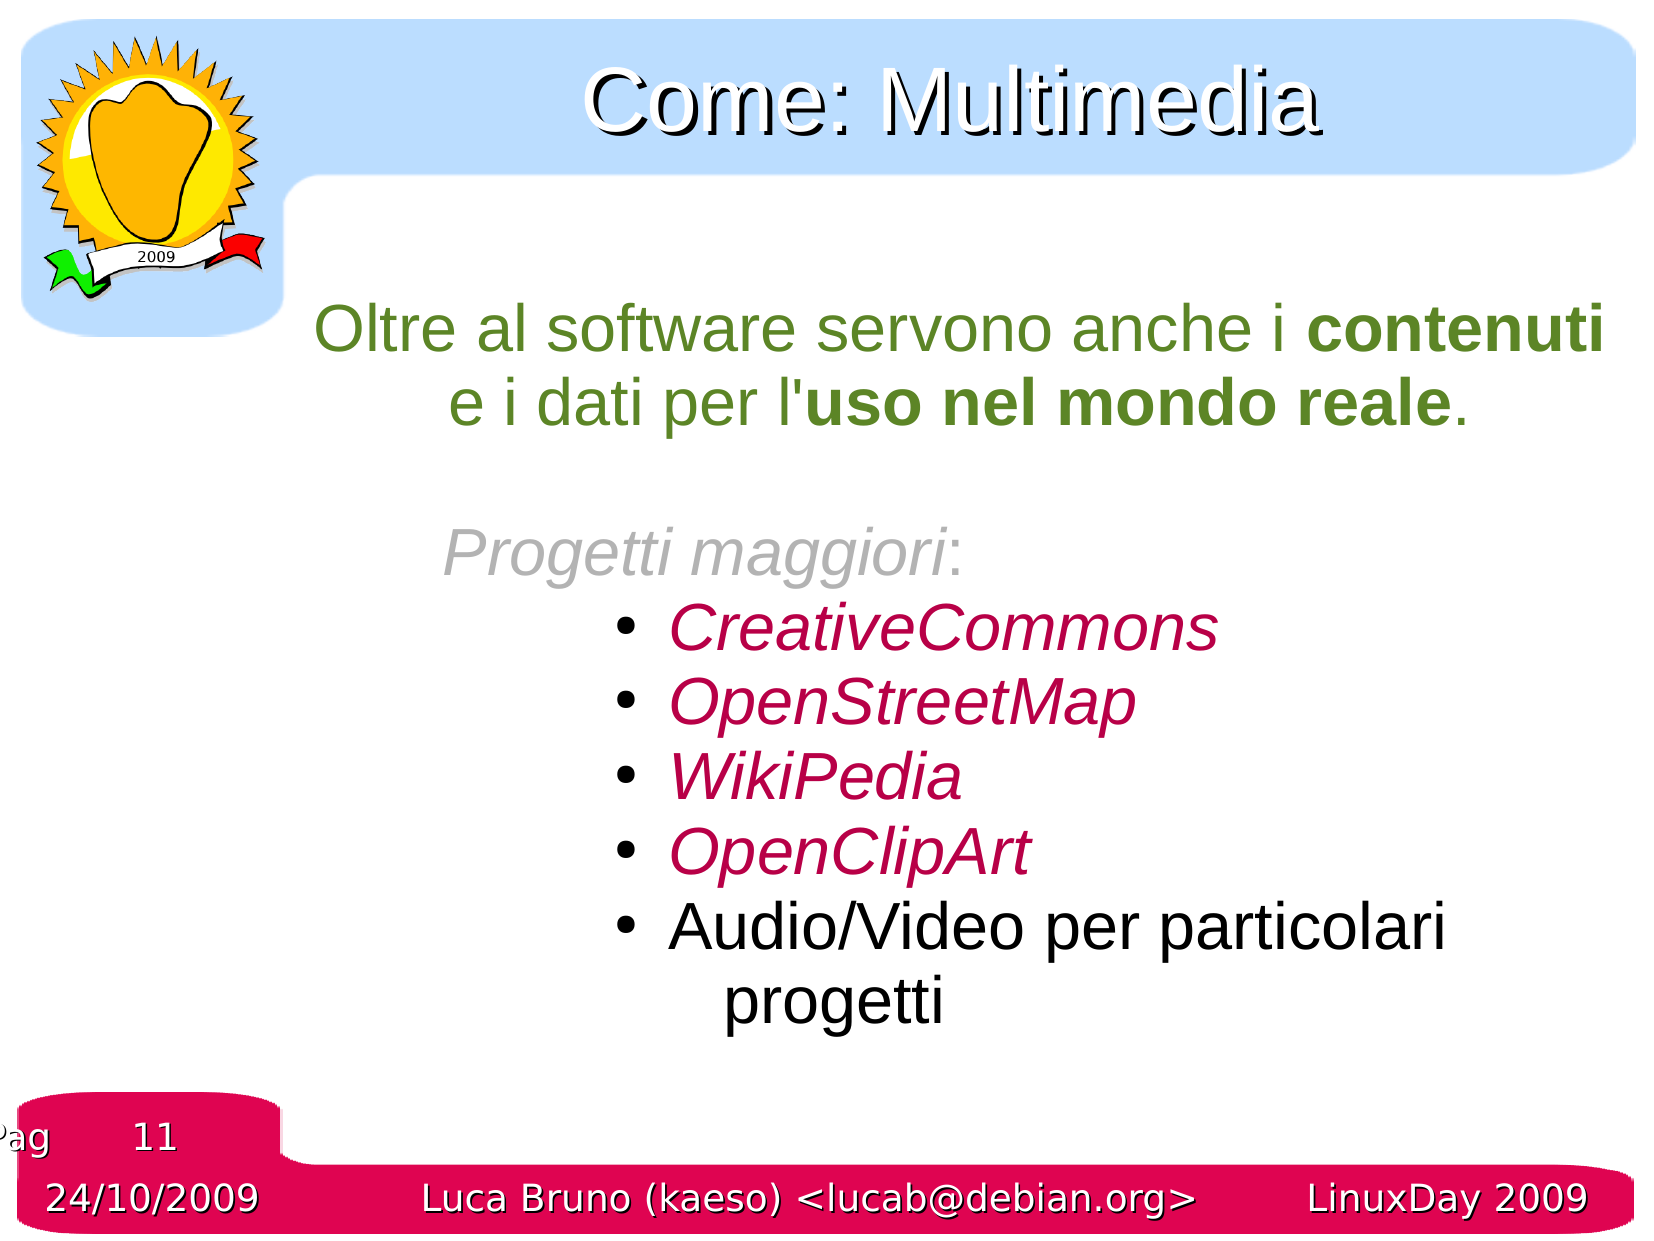

# Come: Multimedia
Oltre al software servono anche i contenuti e i dati per l'uso nel mondo reale.
		Progetti maggiori:
 CreativeCommons
 OpenStreetMap
 WikiPedia
 OpenClipArt
 Audio/Video per particolari 			progetti
Pag
Luca Bruno (kaeso) <lucab@debian.org> 		LinuxDay 2009
24/10/2009